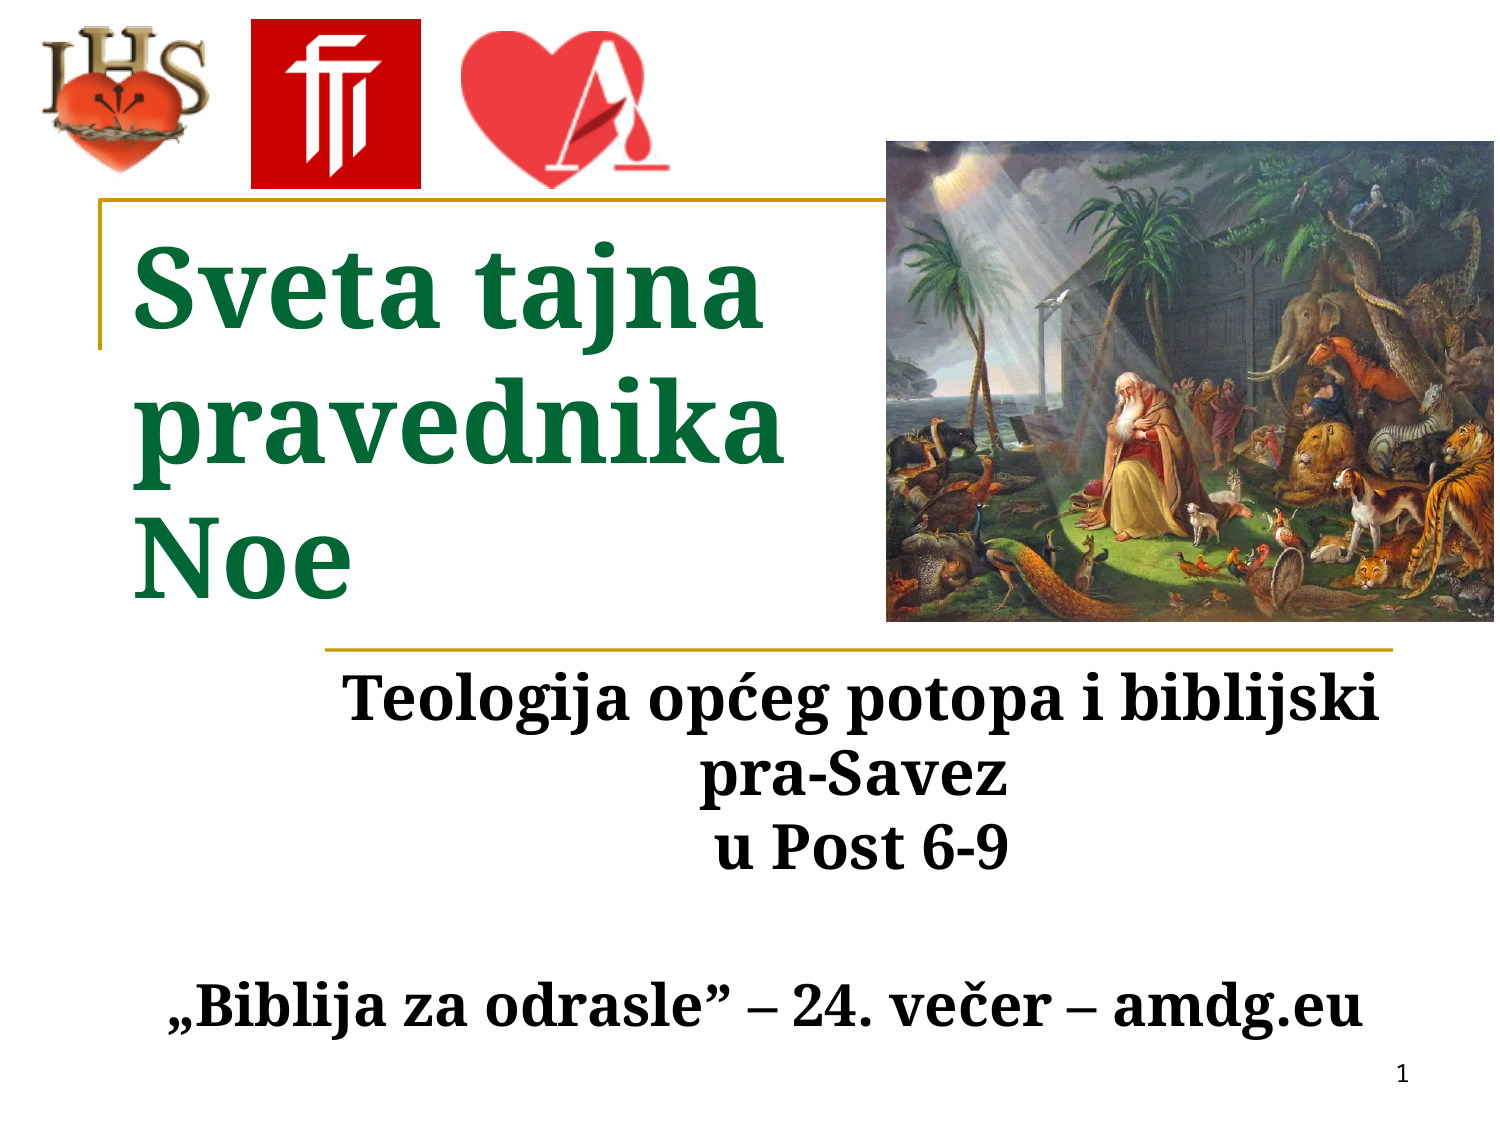

# Sveta tajna pravednika Noe
Teologija općeg potopa i biblijski pra-Savez
u Post 6-9
„Biblija za odrasle” – 24. večer – amdg.eu